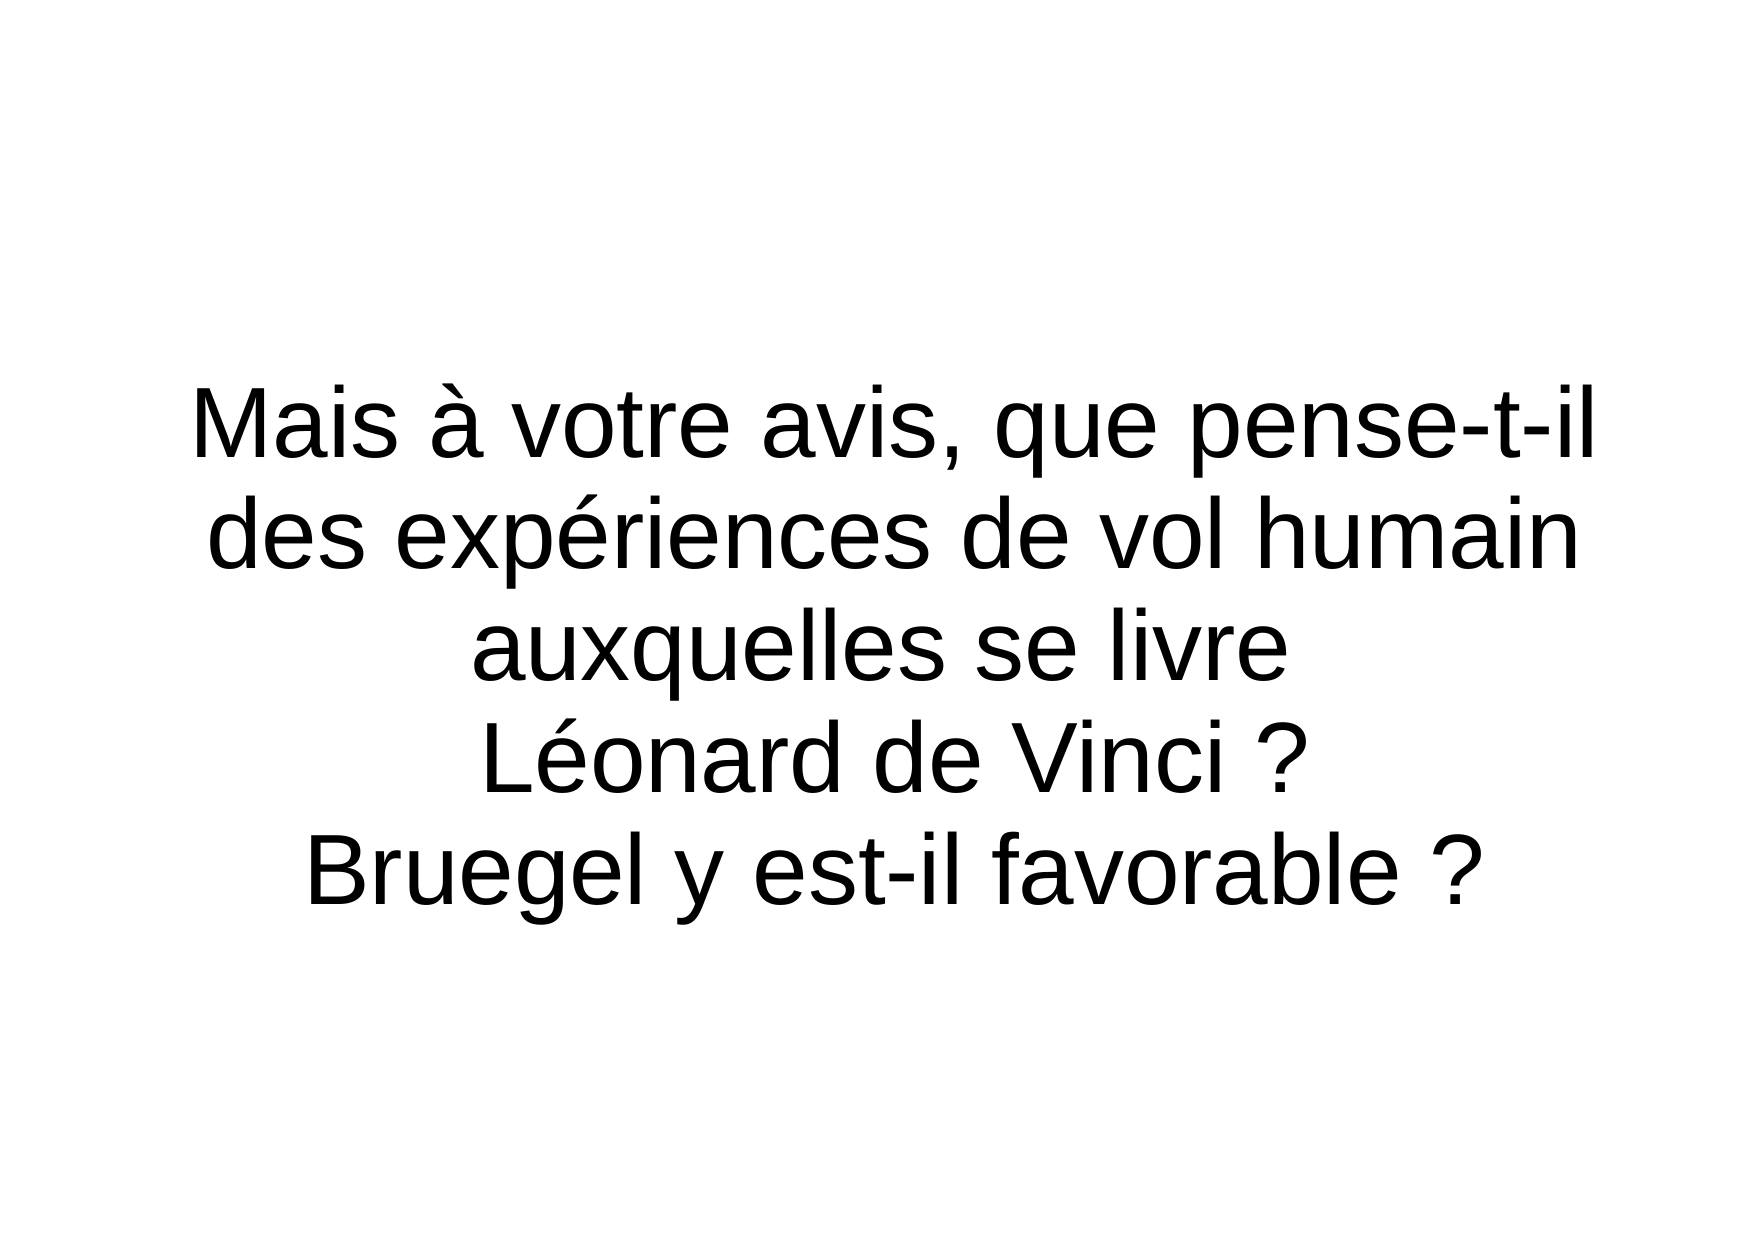

Mais à votre avis, que pense-t-il
des expériences de vol humain
auxquelles se livre
Léonard de Vinci ?
Bruegel y est-il favorable ?